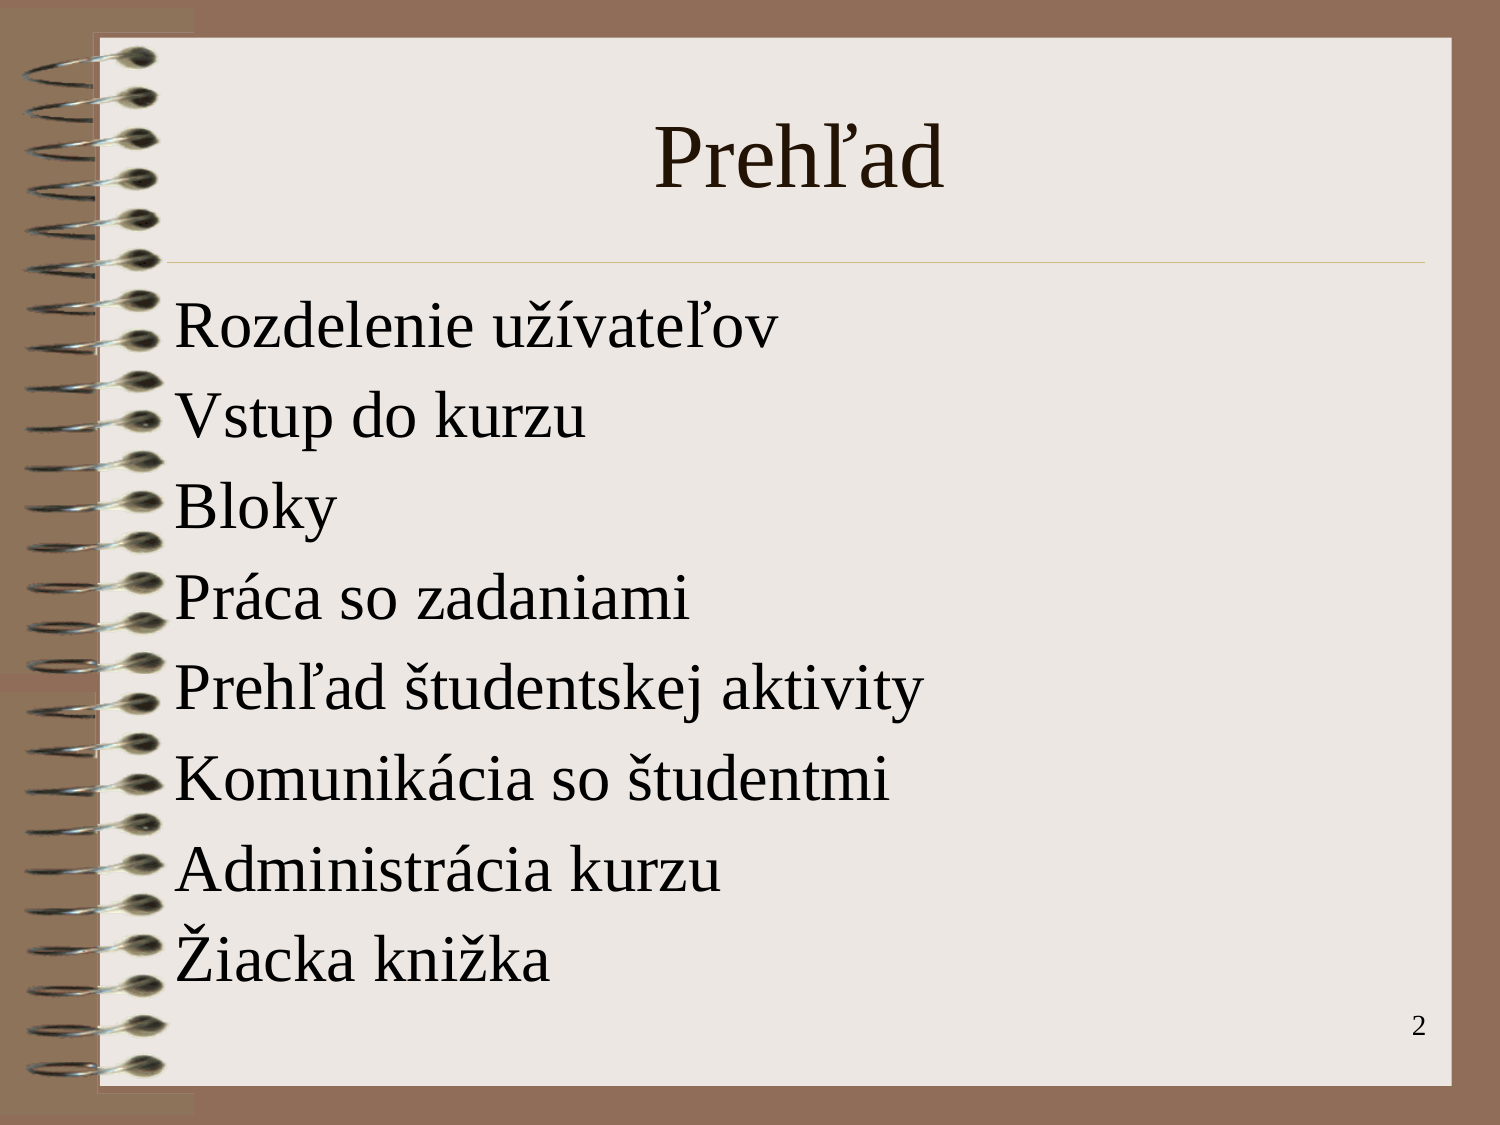

# Prehľad
Rozdelenie užívateľov
Vstup do kurzu
Bloky
Práca so zadaniami
Prehľad študentskej aktivity
Komunikácia so študentmi
Administrácia kurzu
Žiacka knižka
2